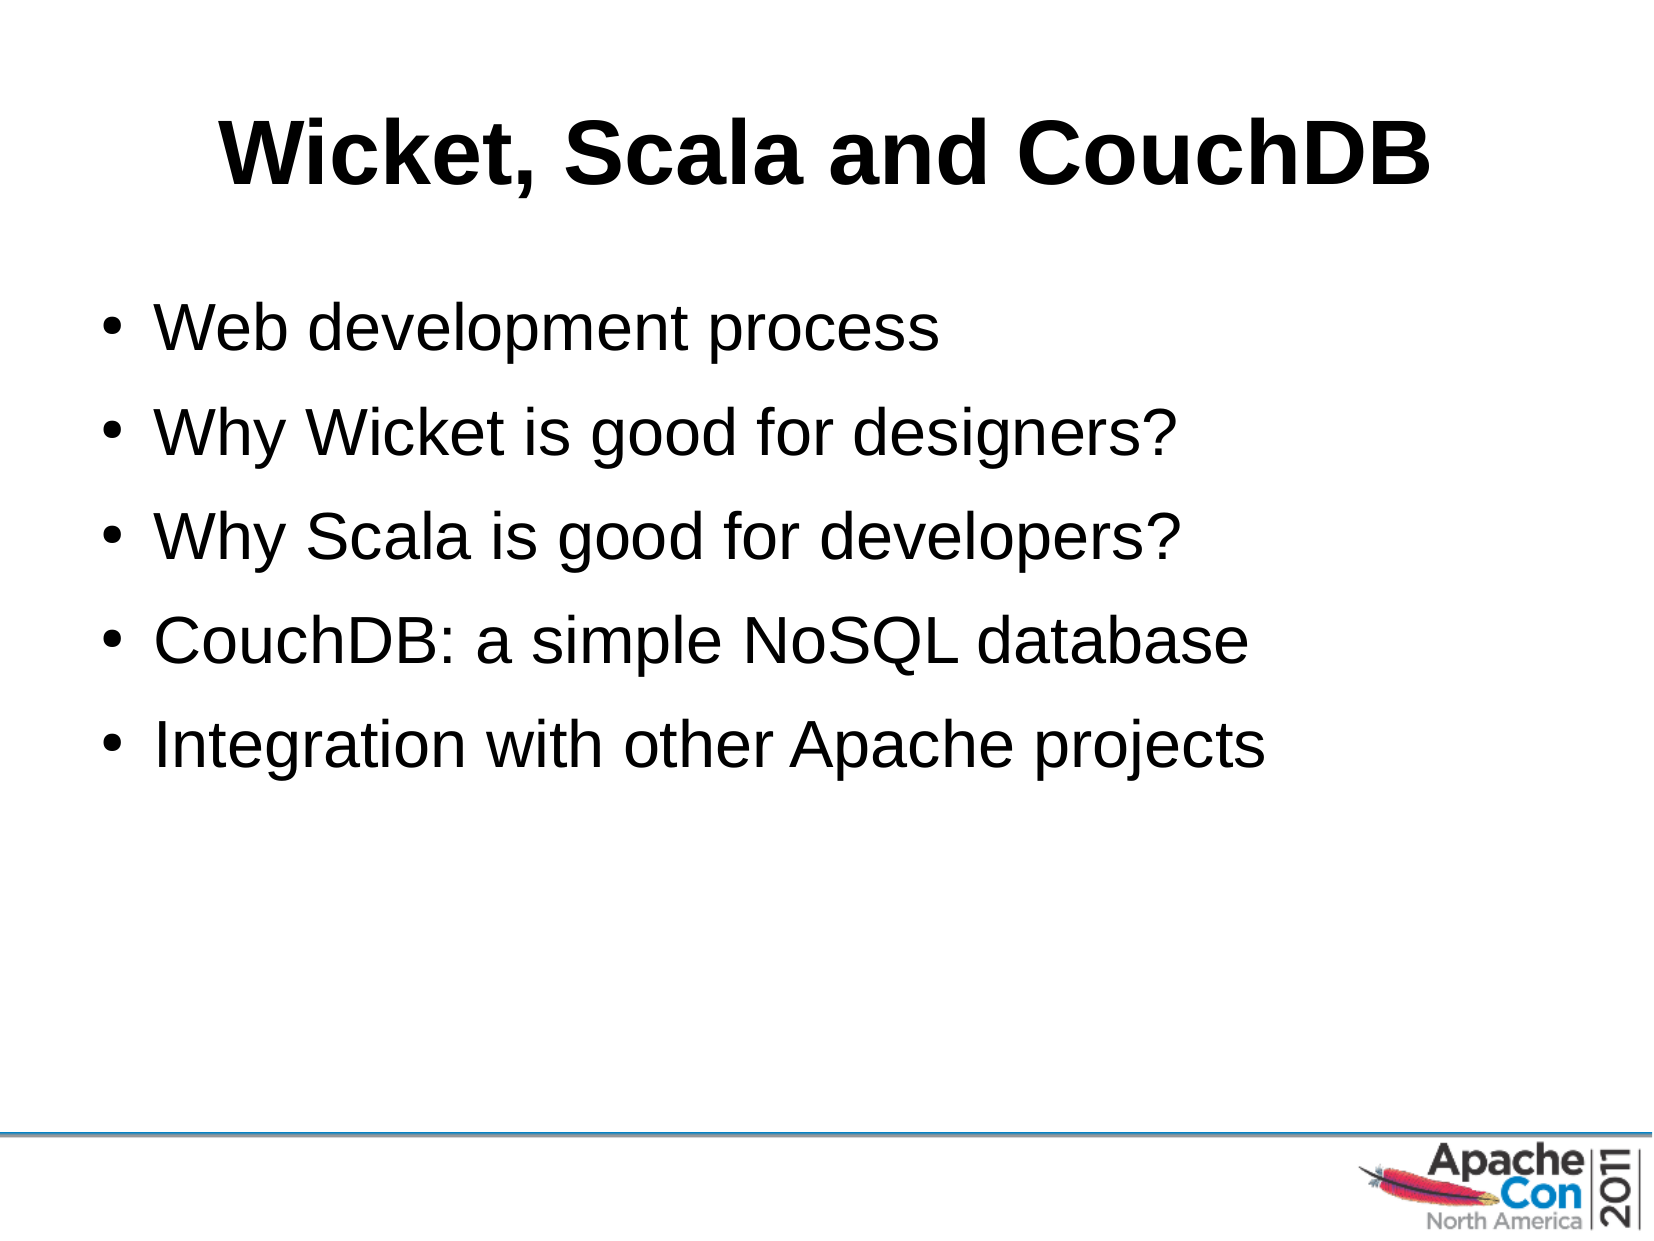

# Wicket, Scala and CouchDB
Web development process
Why Wicket is good for designers?
Why Scala is good for developers?
CouchDB: a simple NoSQL database
Integration with other Apache projects